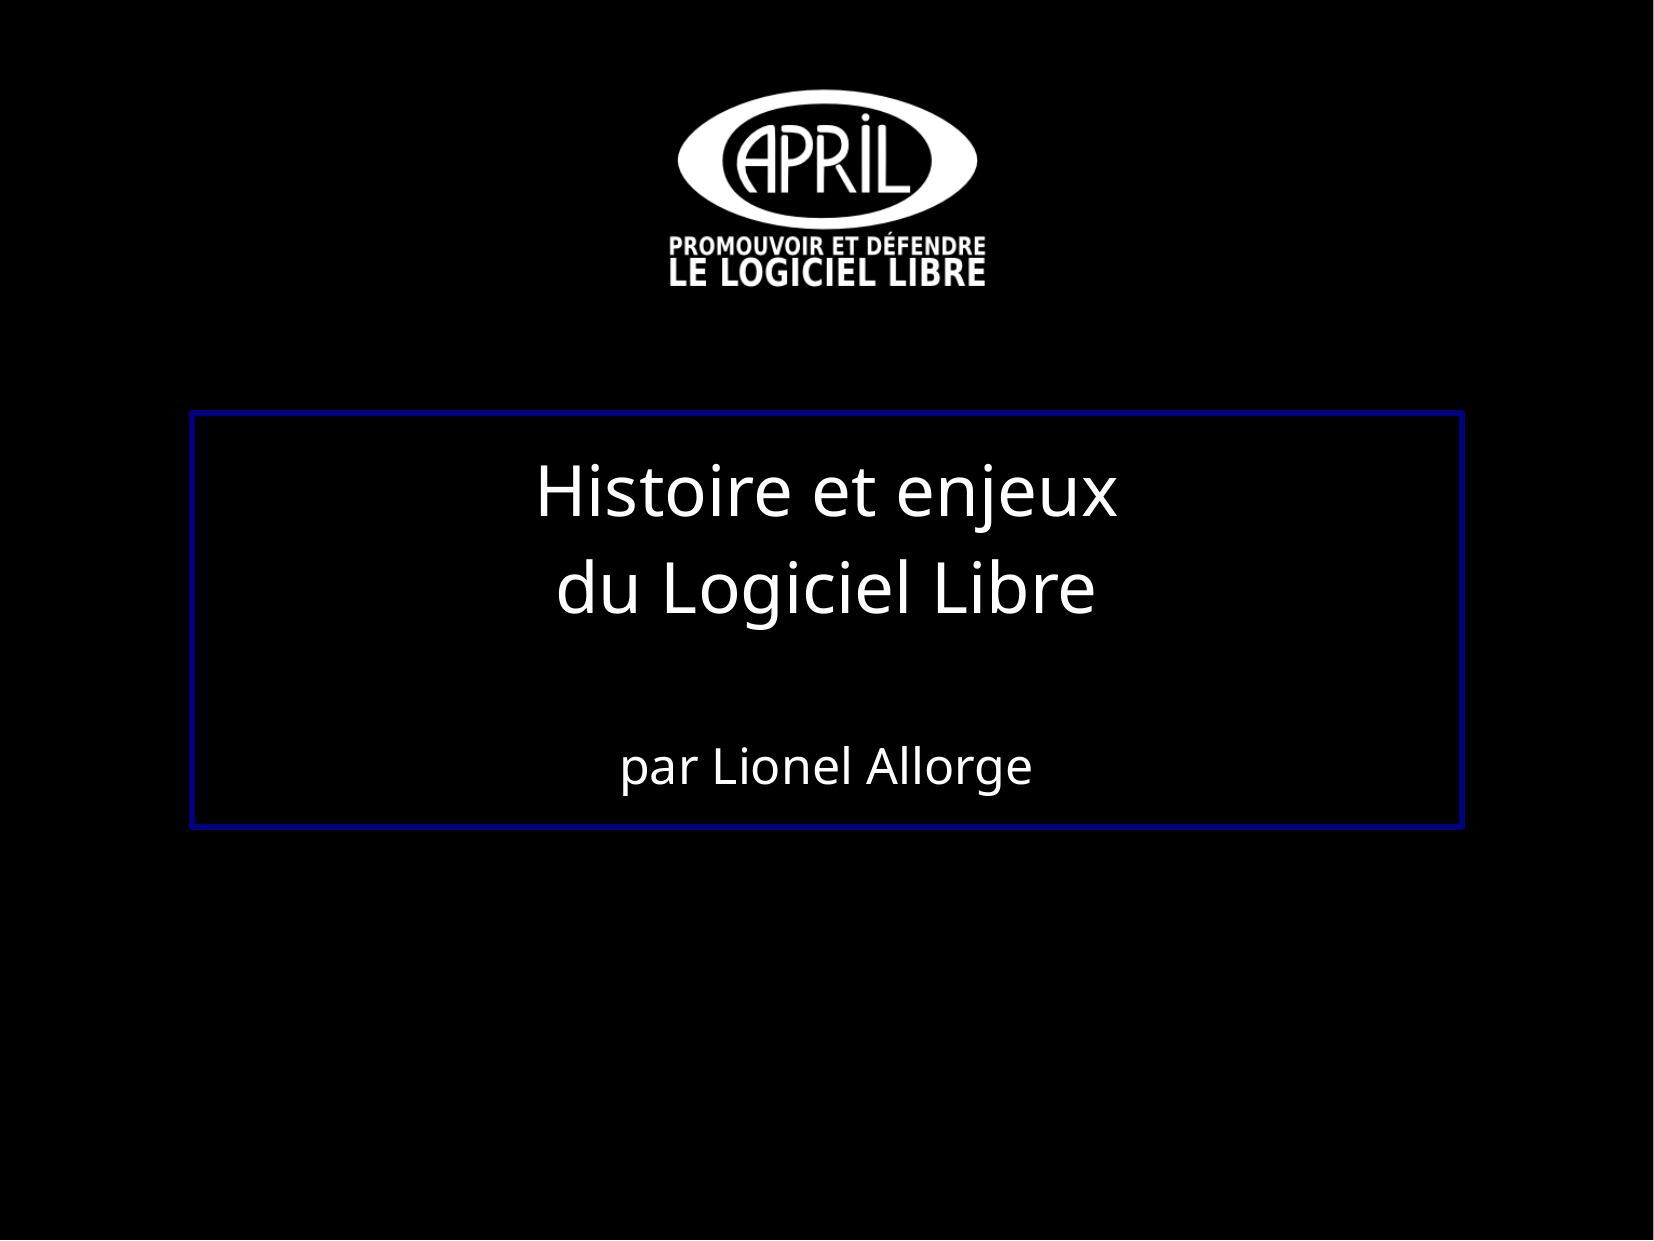

# Histoire et enjeux du Logiciel Libre par Lionel Allorge